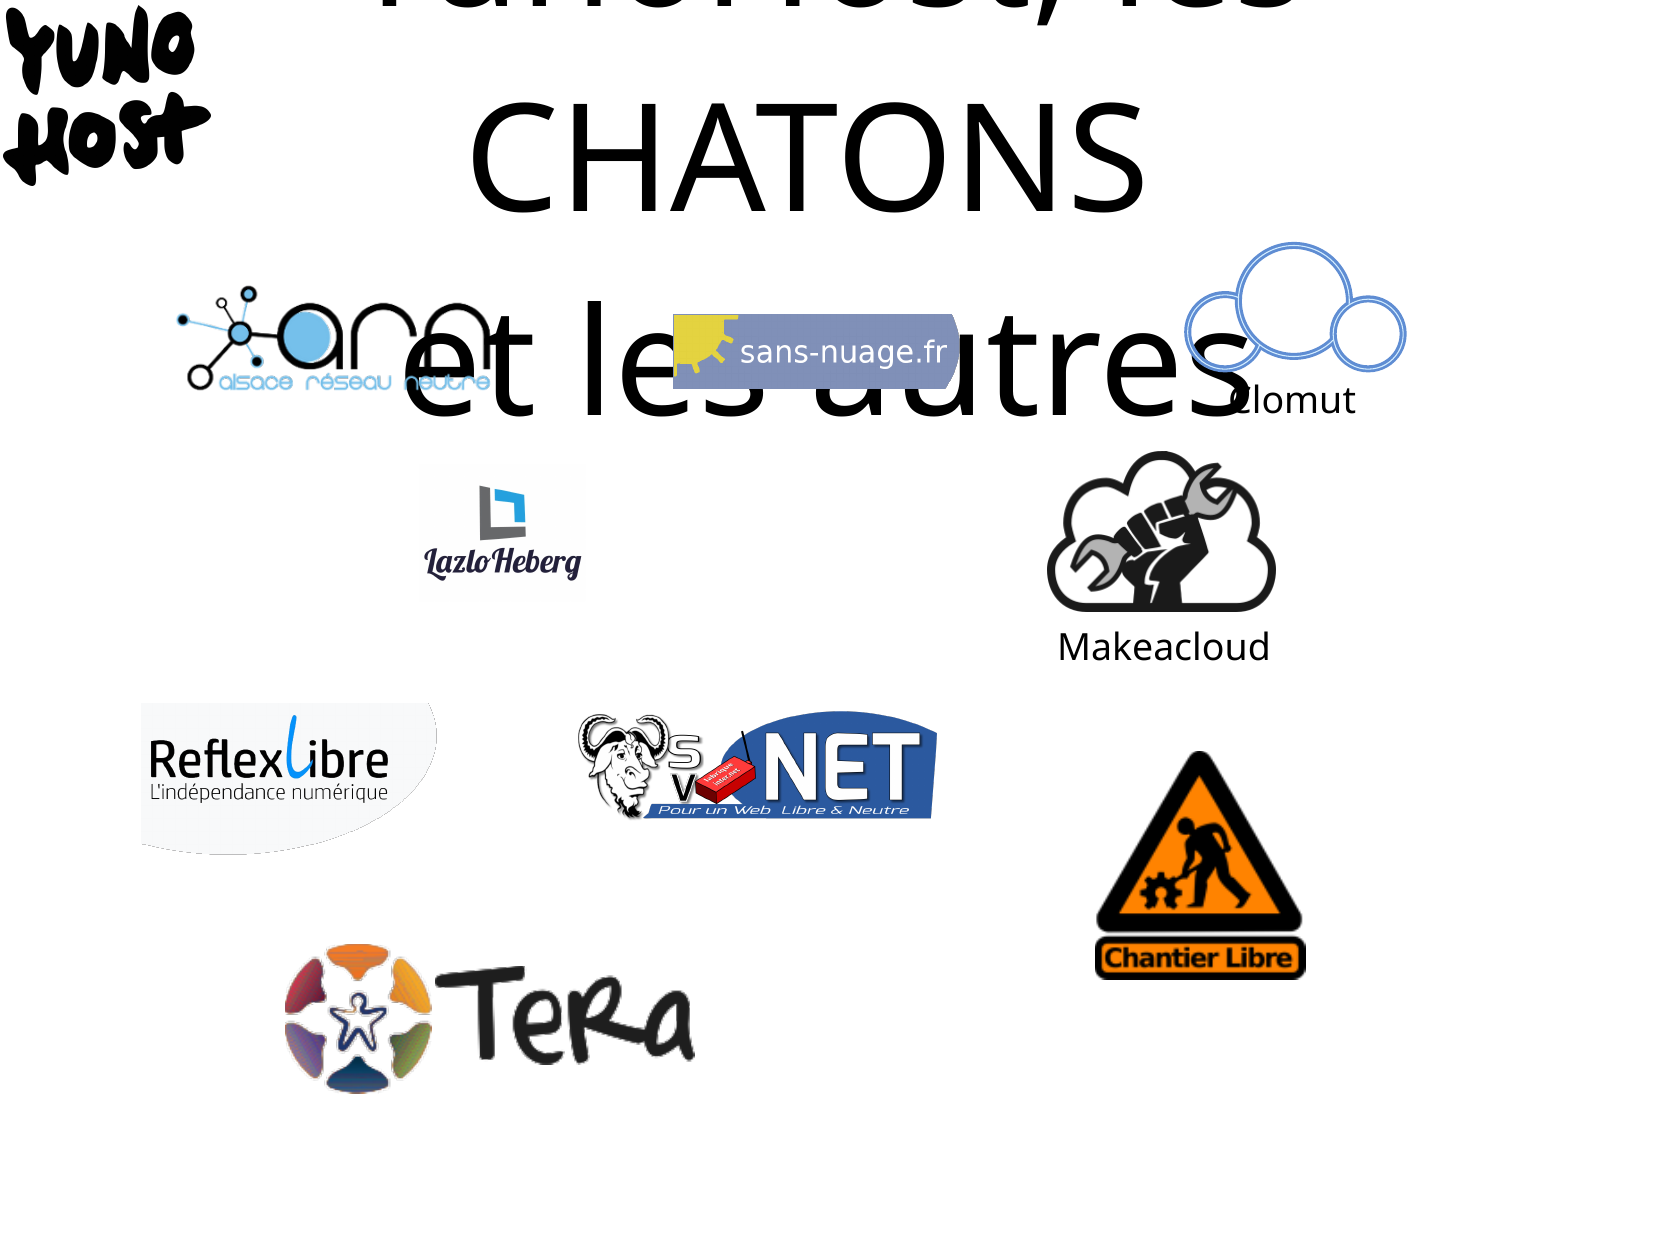

# YunoHost, les CHATONS et les autres
Clomut
Makeacloud